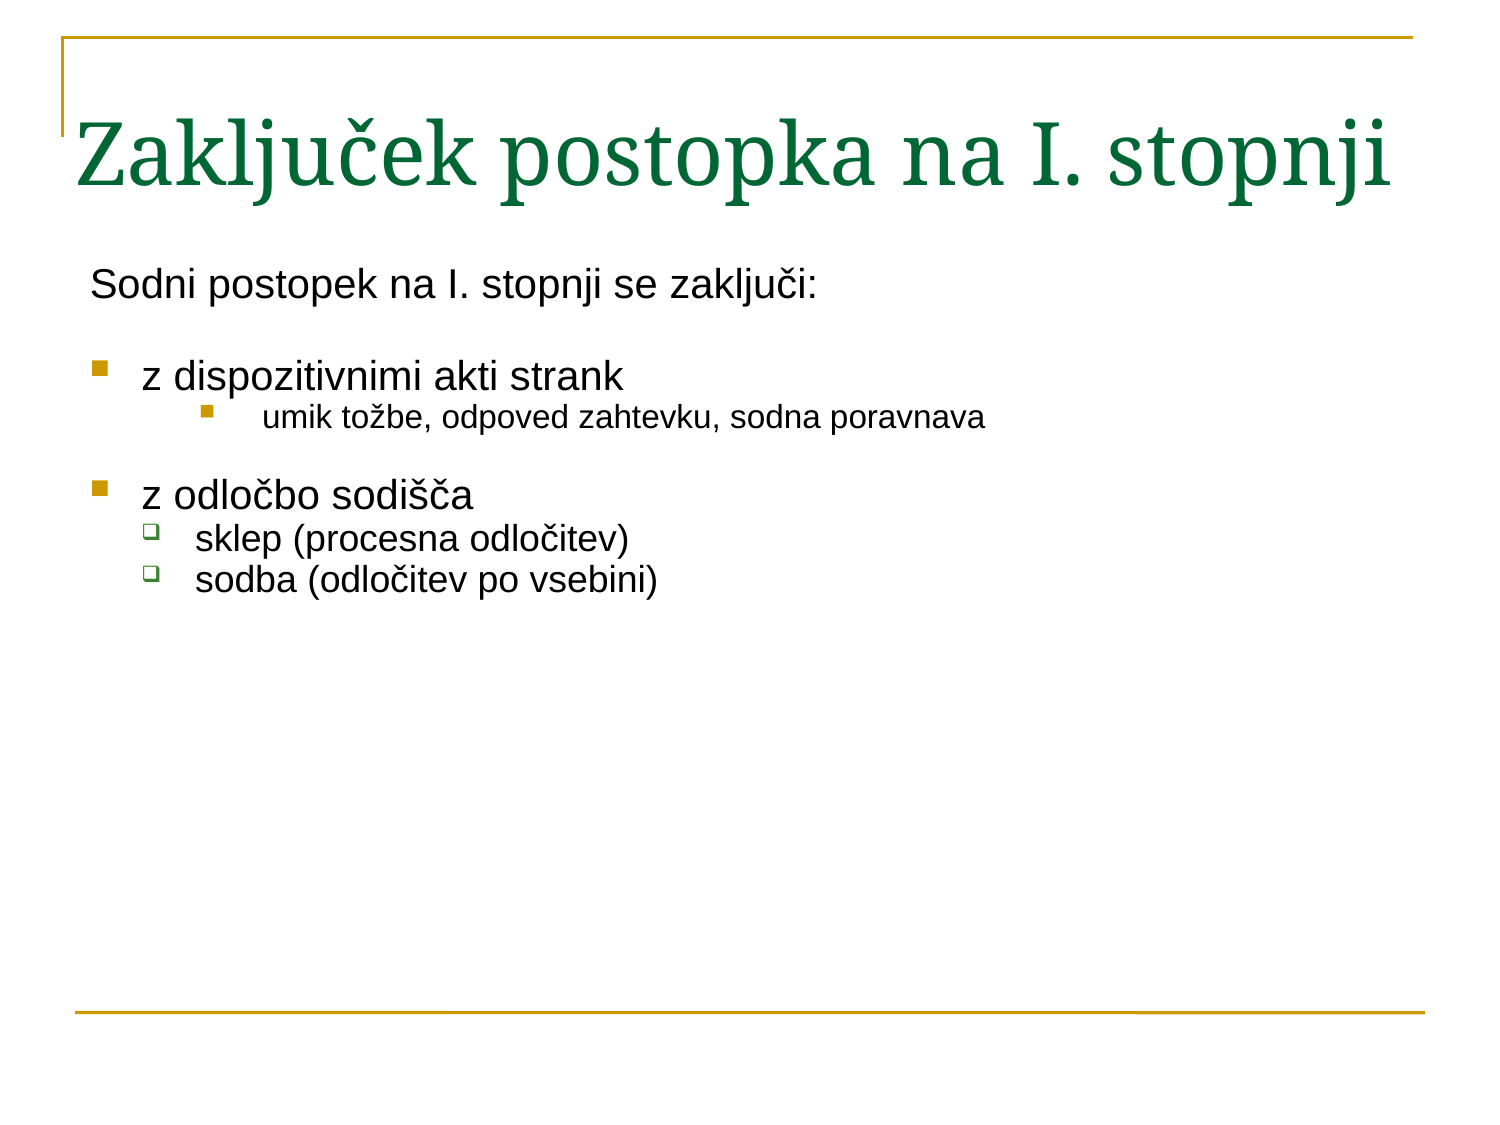

# Zaključek postopka na I. stopnji
Sodni postopek na I. stopnji se zaključi:
z dispozitivnimi akti strank
 umik tožbe, odpoved zahtevku, sodna poravnava
z odločbo sodišča
sklep (procesna odločitev)
sodba (odločitev po vsebini)